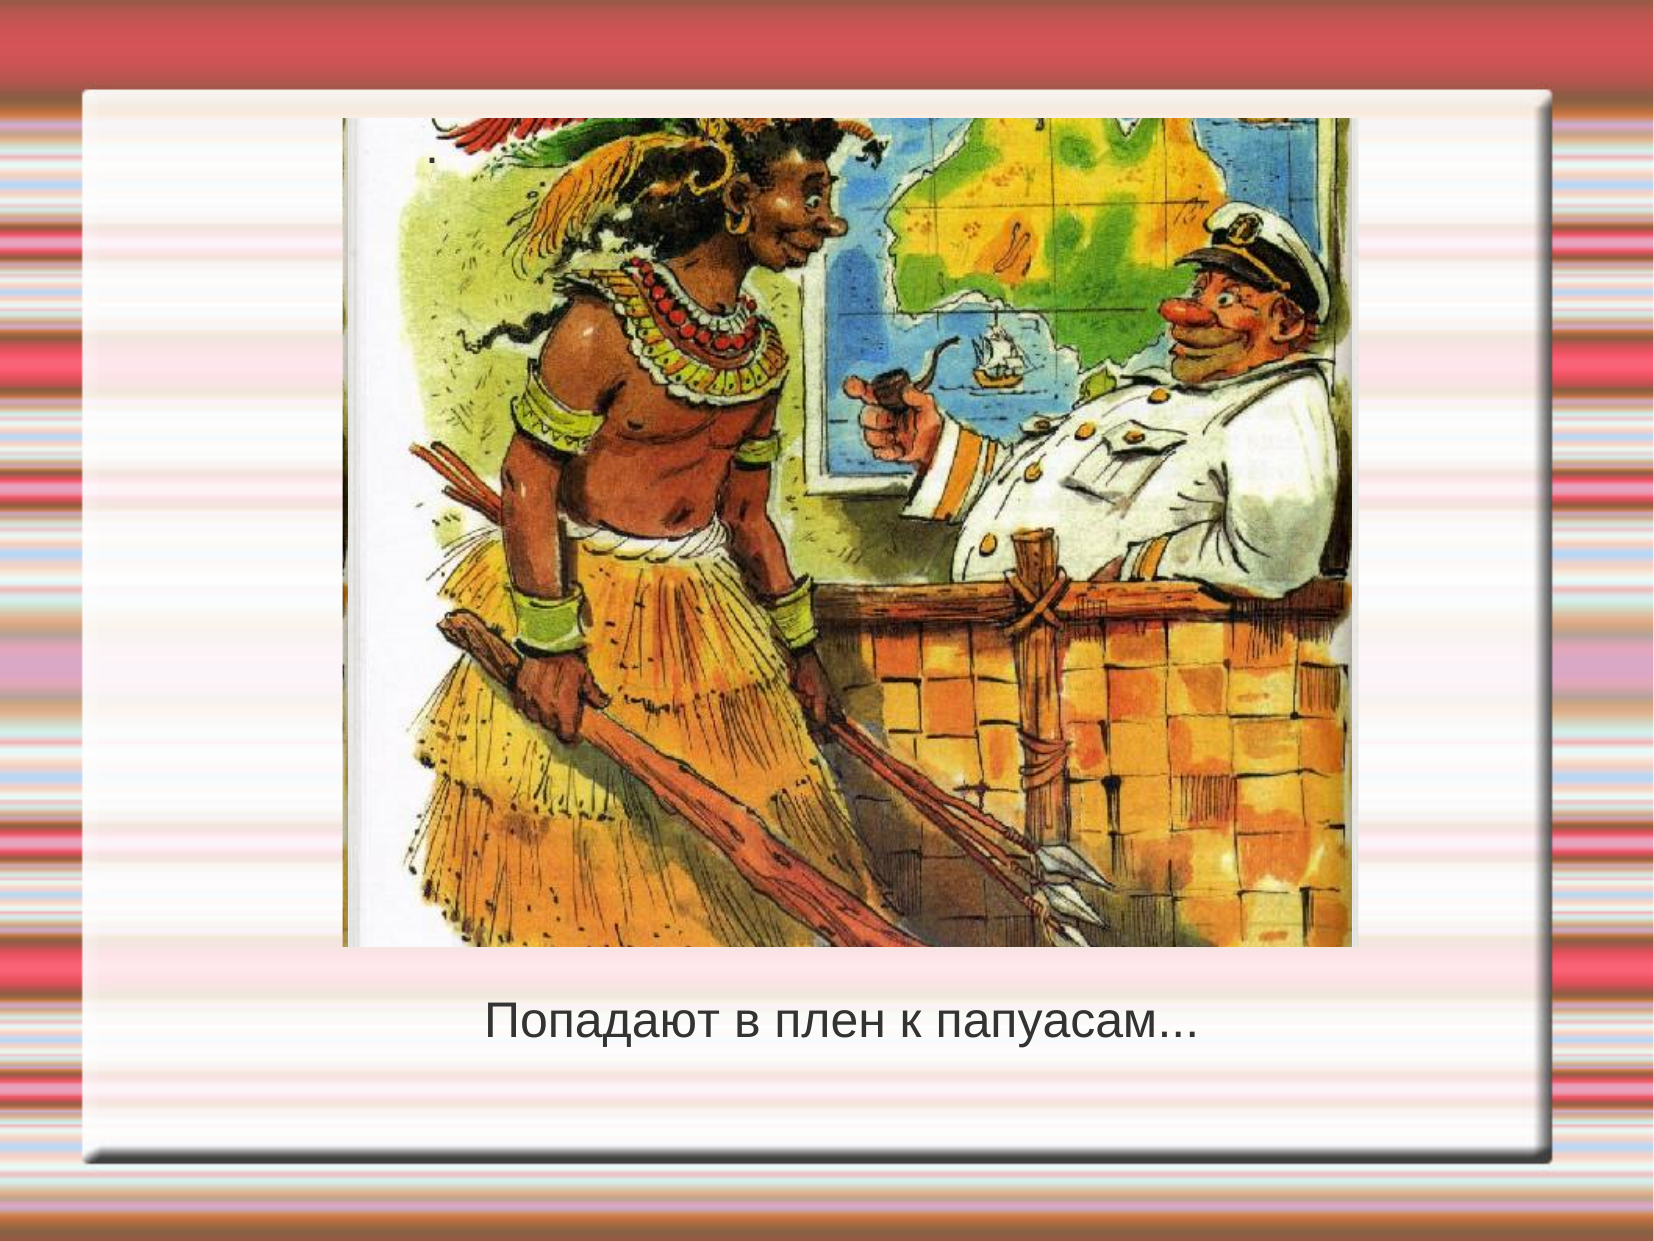

#
.
Попадают в плен к папуасам...